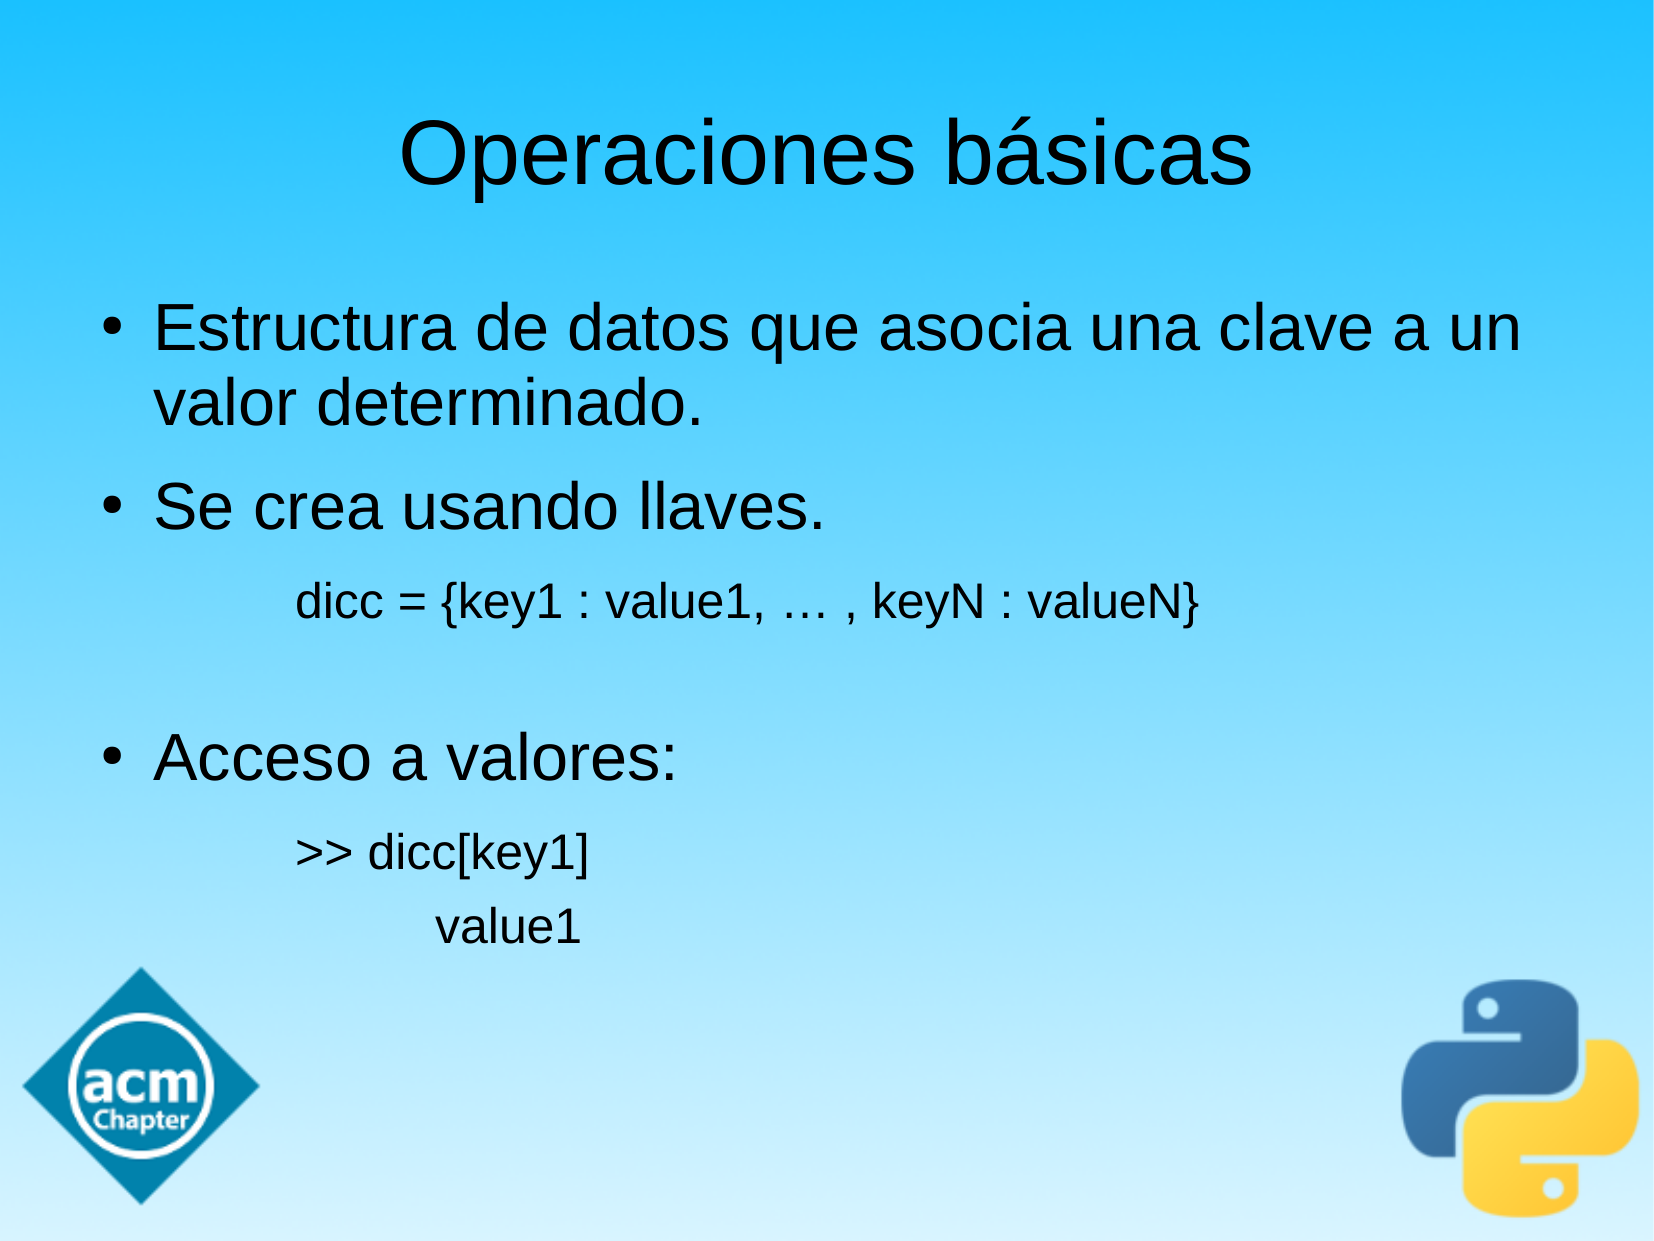

# Operaciones básicas
Estructura de datos que asocia una clave a un valor determinado.
Se crea usando llaves.
dicc = {key1 : value1, … , keyN : valueN}
Acceso a valores:
>> dicc[key1]
 value1